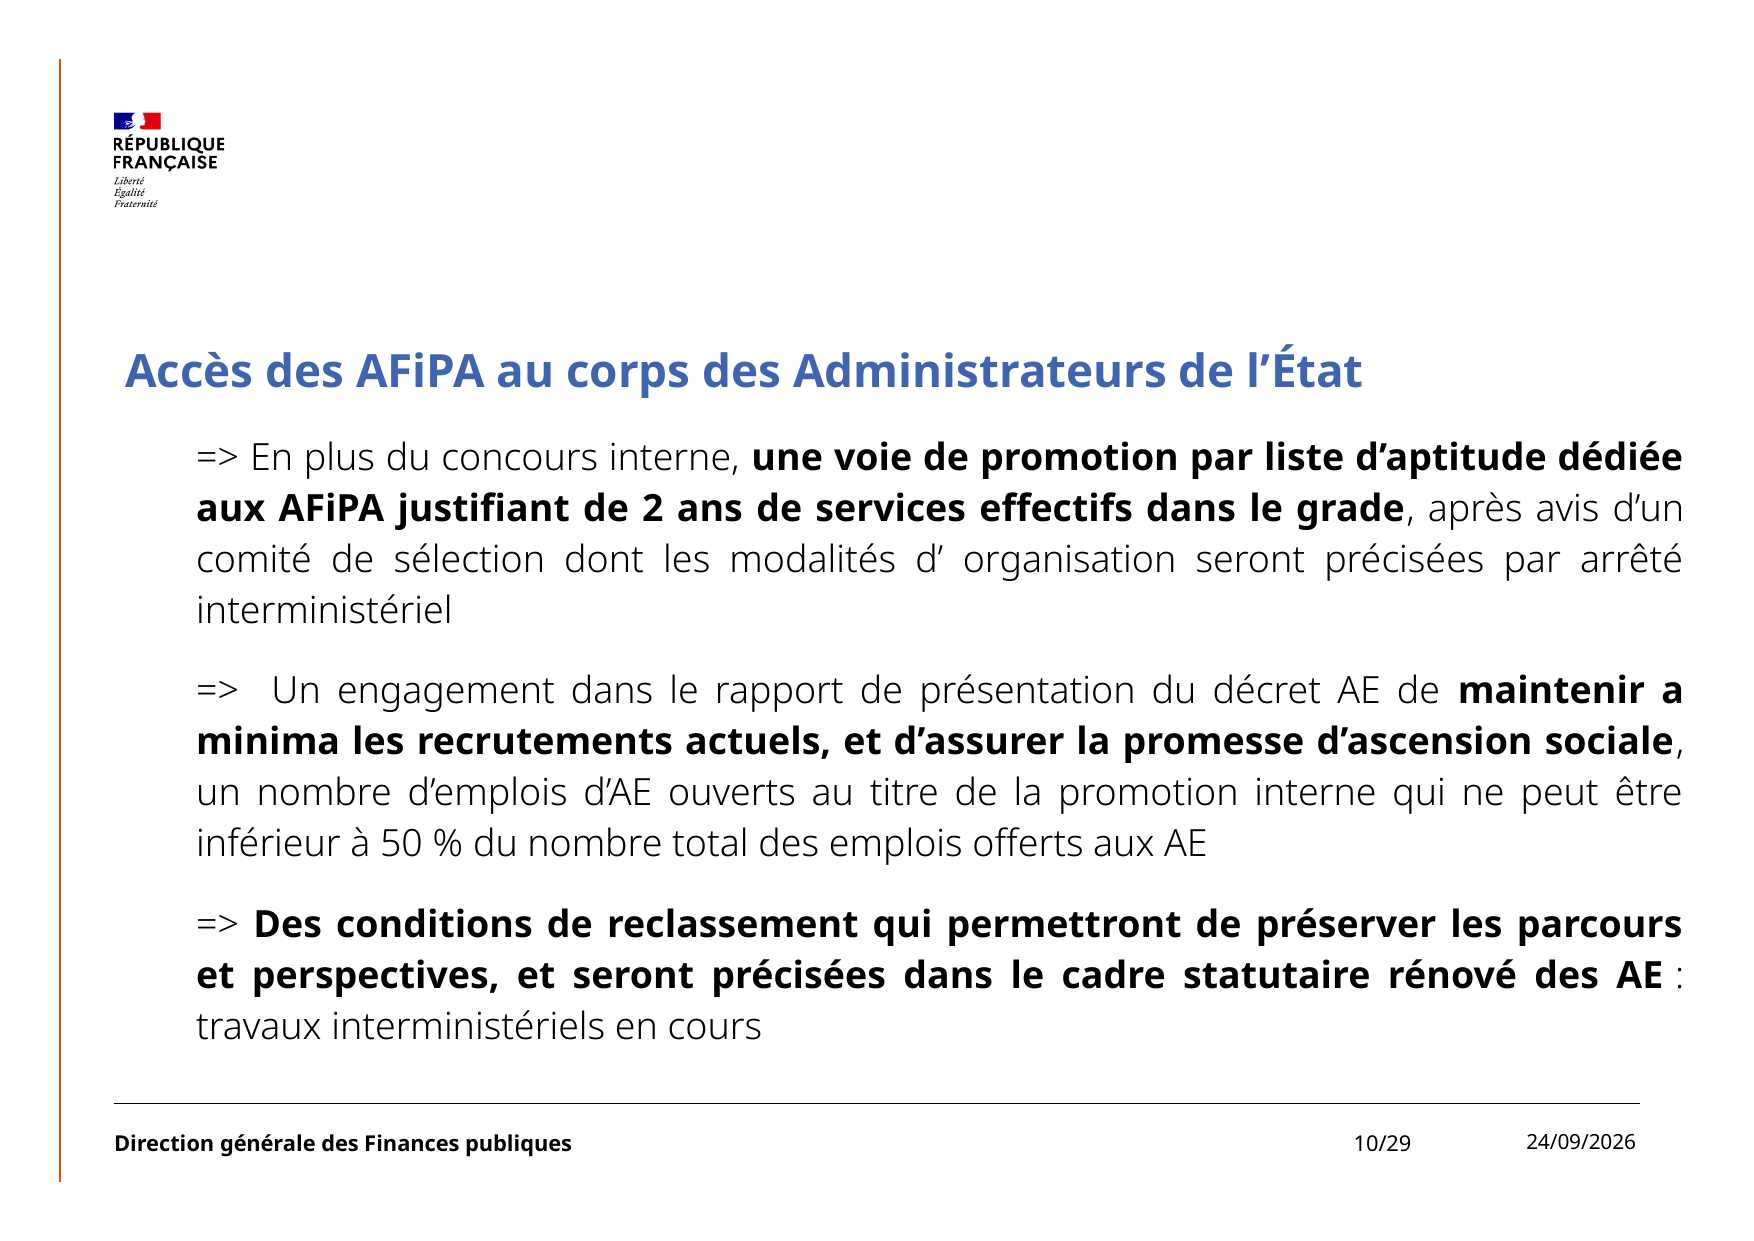

Accès des AFiPA au corps des Administrateurs de l’État
=> En plus du concours interne, une voie de promotion par liste d’aptitude dédiée aux AFiPA justifiant de 2 ans de services effectifs dans le grade, après avis d’un comité de sélection dont les modalités d’ organisation seront précisées par arrêté interministériel
=> Un engagement dans le rapport de présentation du décret AE de maintenir a minima les recrutements actuels, et d’assurer la promesse d’ascension sociale, un nombre d’emplois d’AE ouverts au titre de la promotion interne qui ne peut être inférieur à 50 % du nombre total des emplois offerts aux AE
=> Des conditions de reclassement qui permettront de préserver les parcours et perspectives, et seront précisées dans le cadre statutaire rénové des AE : travaux interministériels en cours